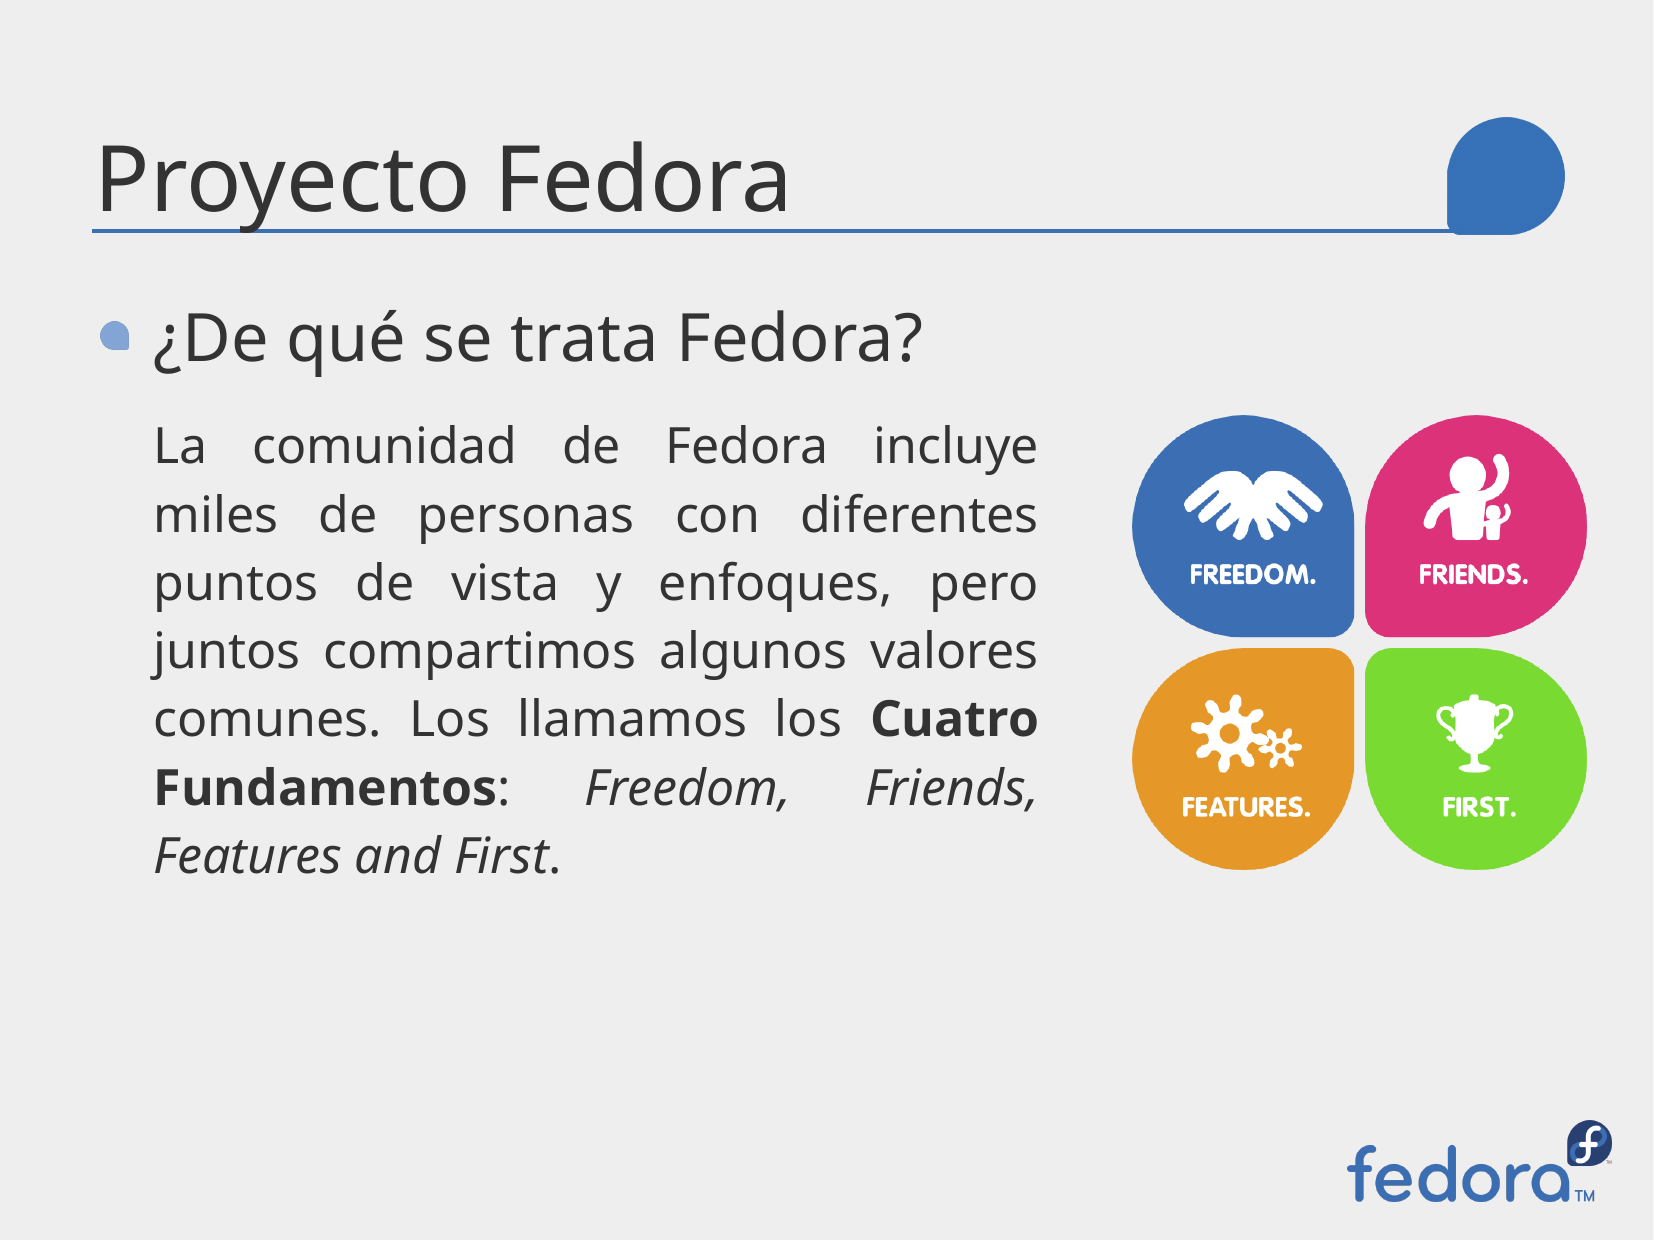

Proyecto Fedora
# ¿De qué se trata Fedora?
La comunidad de Fedora incluye miles de personas con diferentes puntos de vista y enfoques, pero juntos compartimos algunos valores comunes. Los llamamos los Cuatro Fundamentos: Freedom, Friends, Features and First.